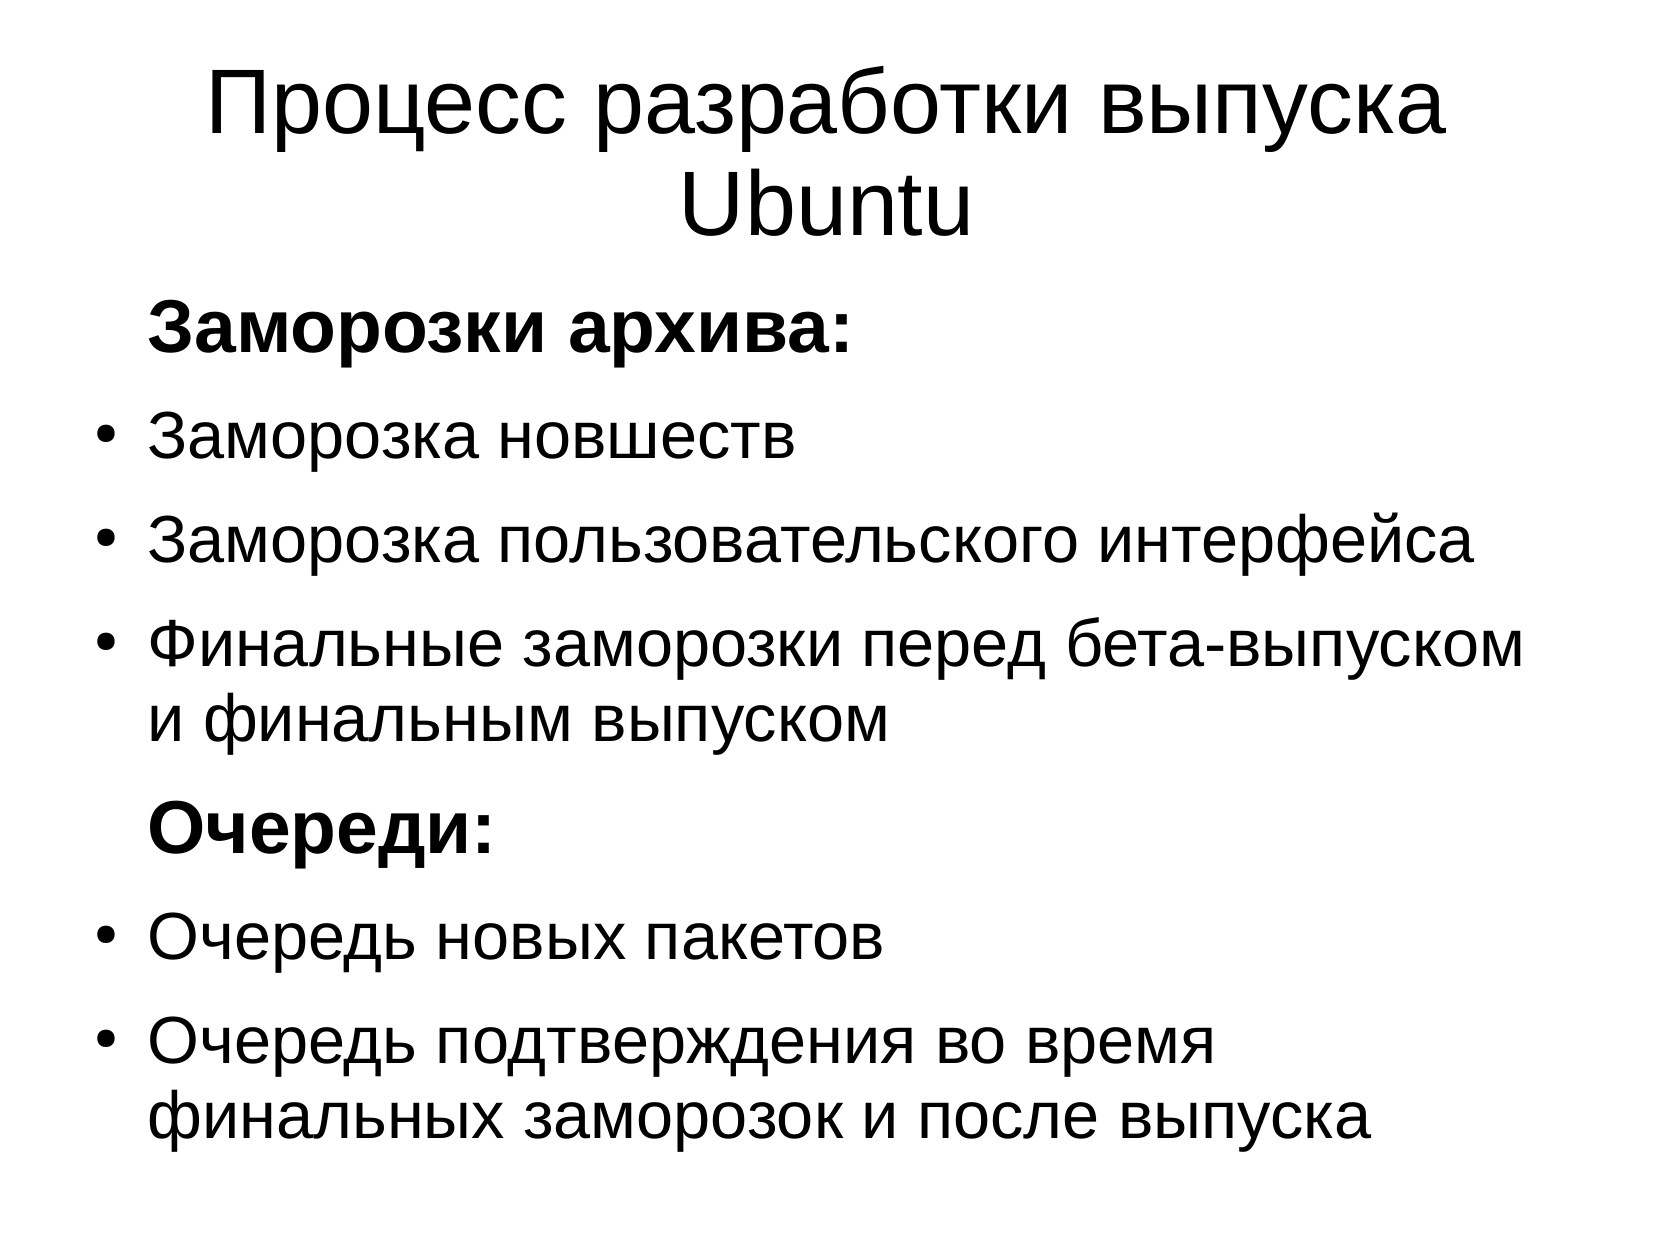

# Процесс разработки выпуска Ubuntu
Заморозки архива:
Заморозка новшеств
Заморозка пользовательского интерфейса
Финальные заморозки перед бета-выпуском и финальным выпуском
Очереди:
Очередь новых пакетов
Очередь подтверждения во время финальных заморозок и после выпуска